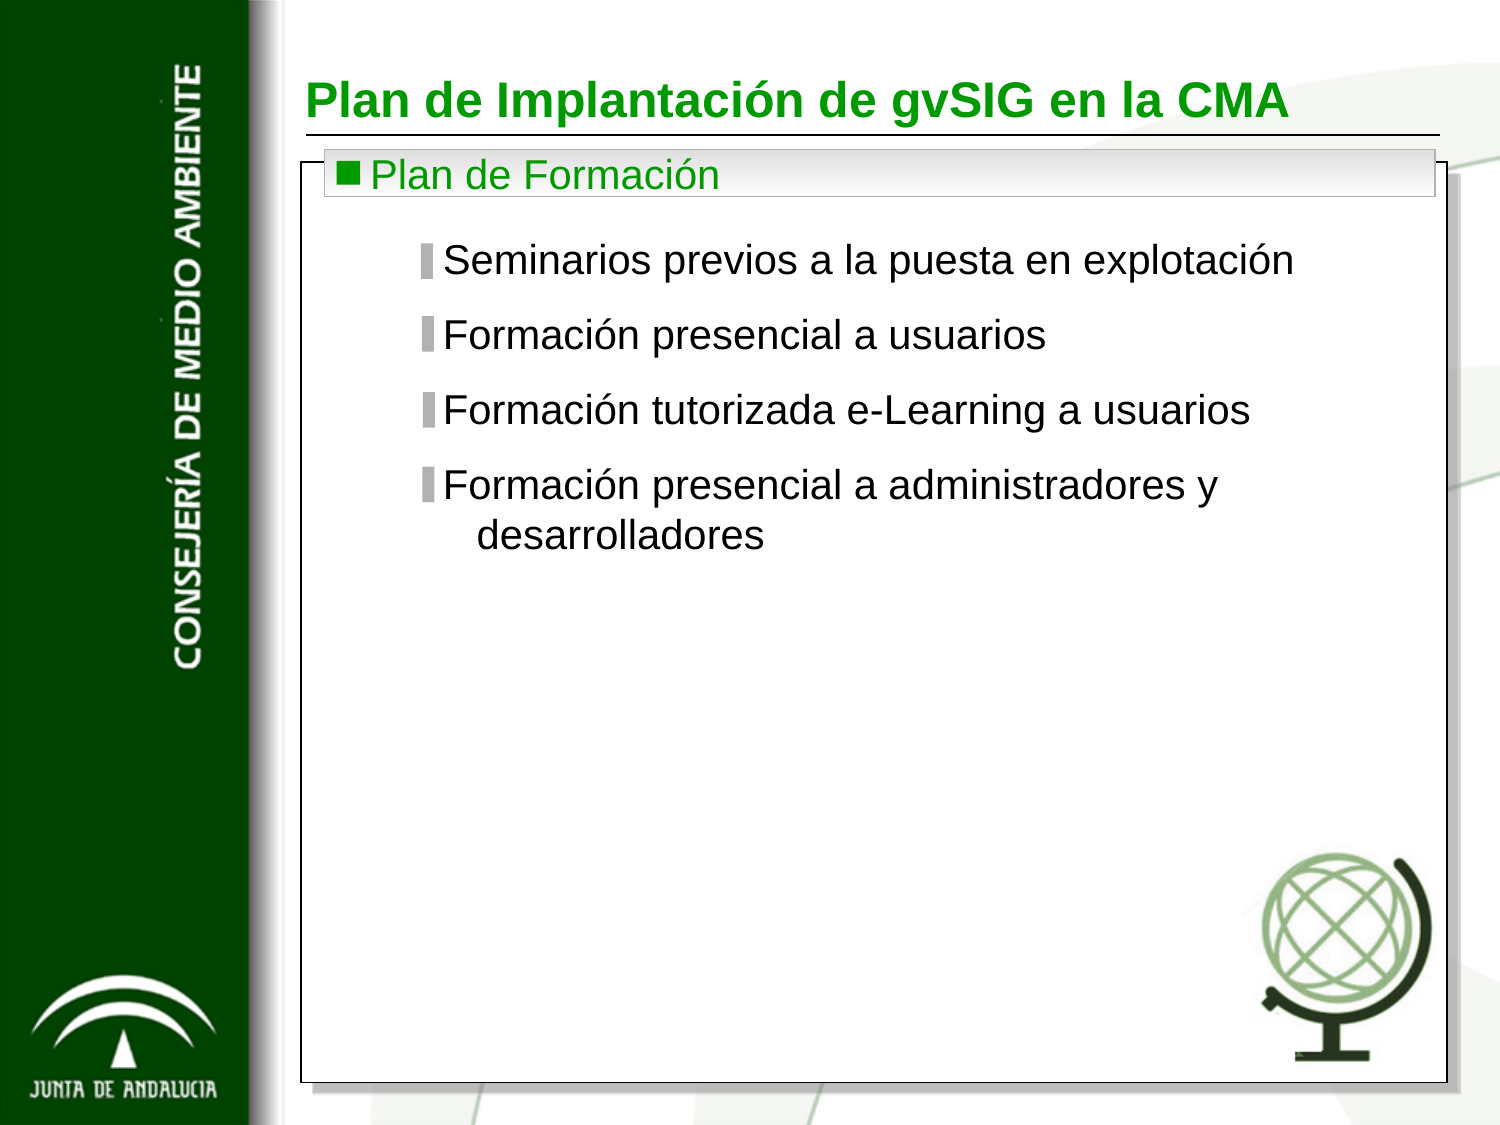

Plan de Implantación de gvSIG en la CMA
Plan de Formación
Seminarios previos a la puesta en explotación
Formación presencial a usuarios
Formación tutorizada e-Learning a usuarios
Formación presencial a administradores y desarrolladores